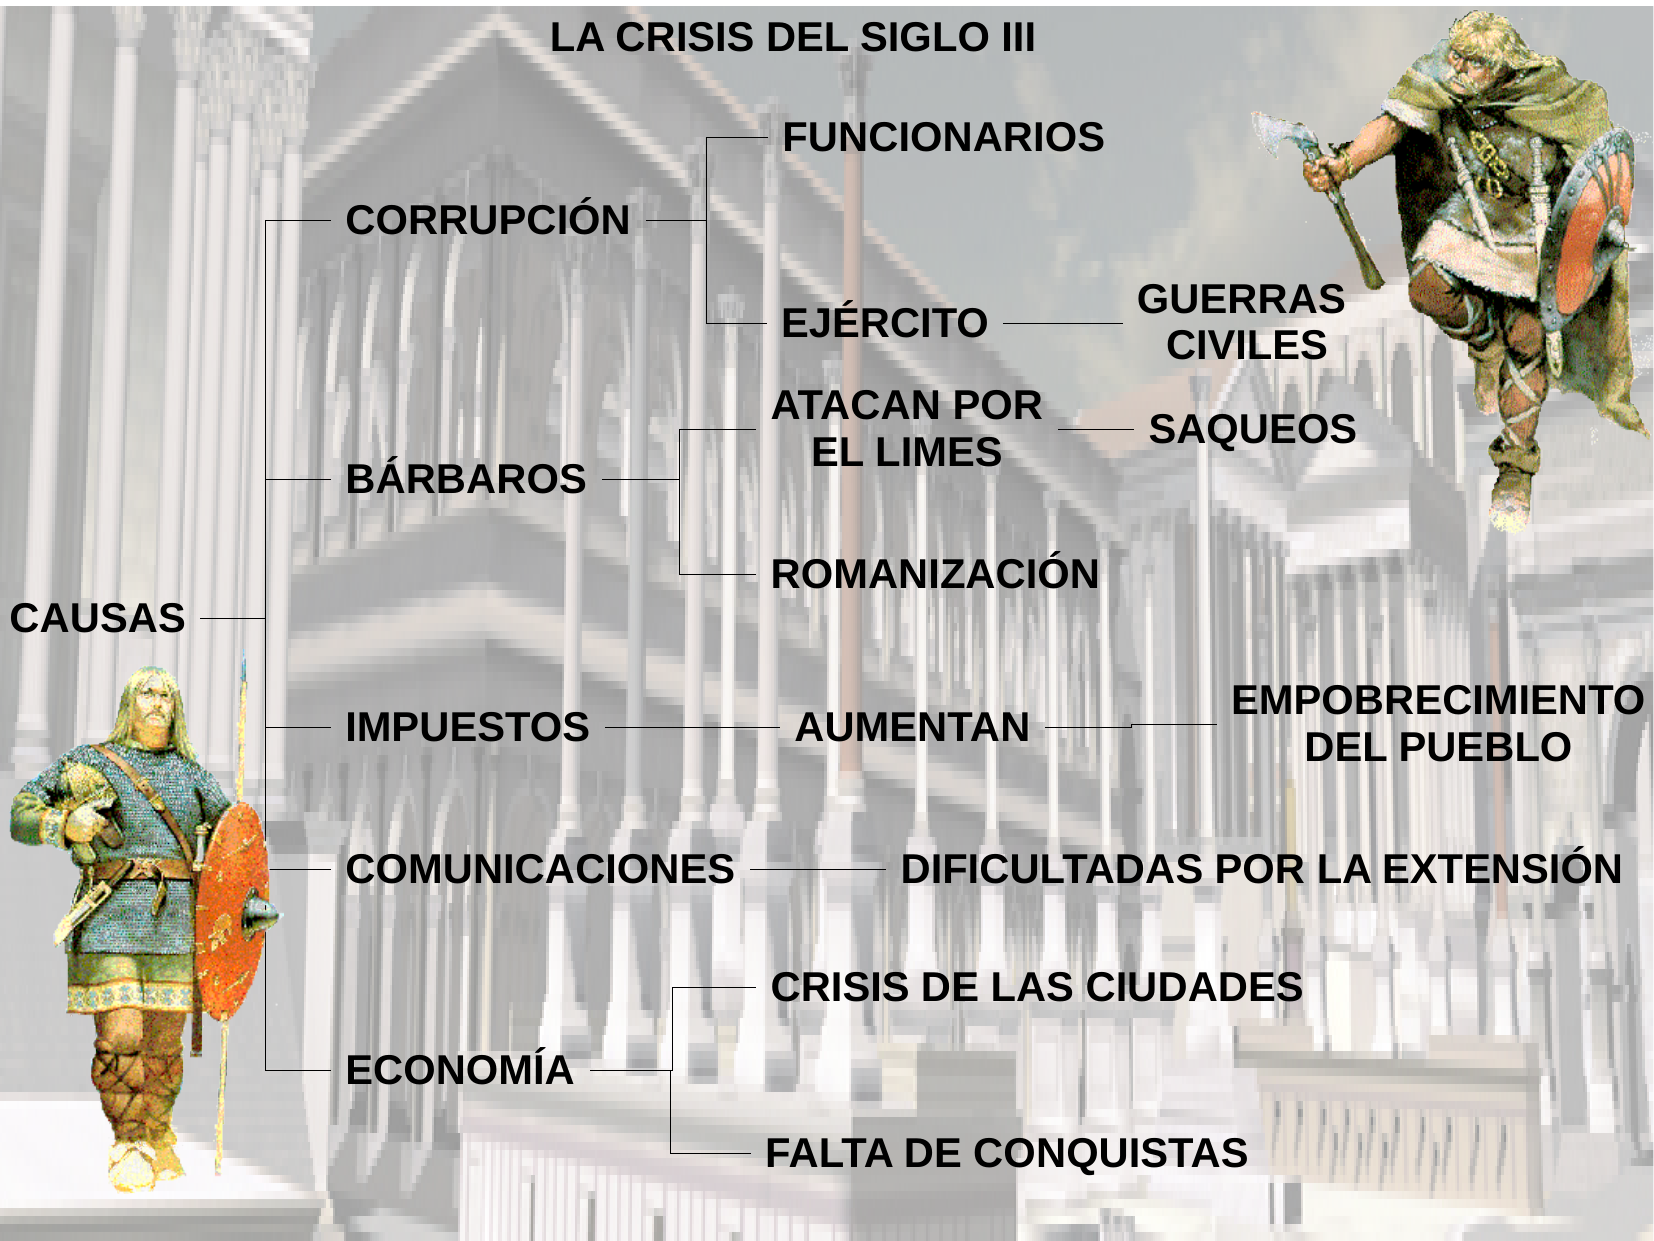

LA CRISIS DEL SIGLO III
FUNCIONARIOS
CORRUPCIÓN
GUERRAS
 CIVILES
EJÉRCITO
ATACAN POR
EL LIMES
SAQUEOS
BÁRBAROS
ROMANIZACIÓN
CAUSAS
EMPOBRECIMIENTO
DEL PUEBLO
IMPUESTOS
AUMENTAN
COMUNICACIONES
DIFICULTADAS POR LA EXTENSIÓN
CRISIS DE LAS CIUDADES
ECONOMÍA
FALTA DE CONQUISTAS